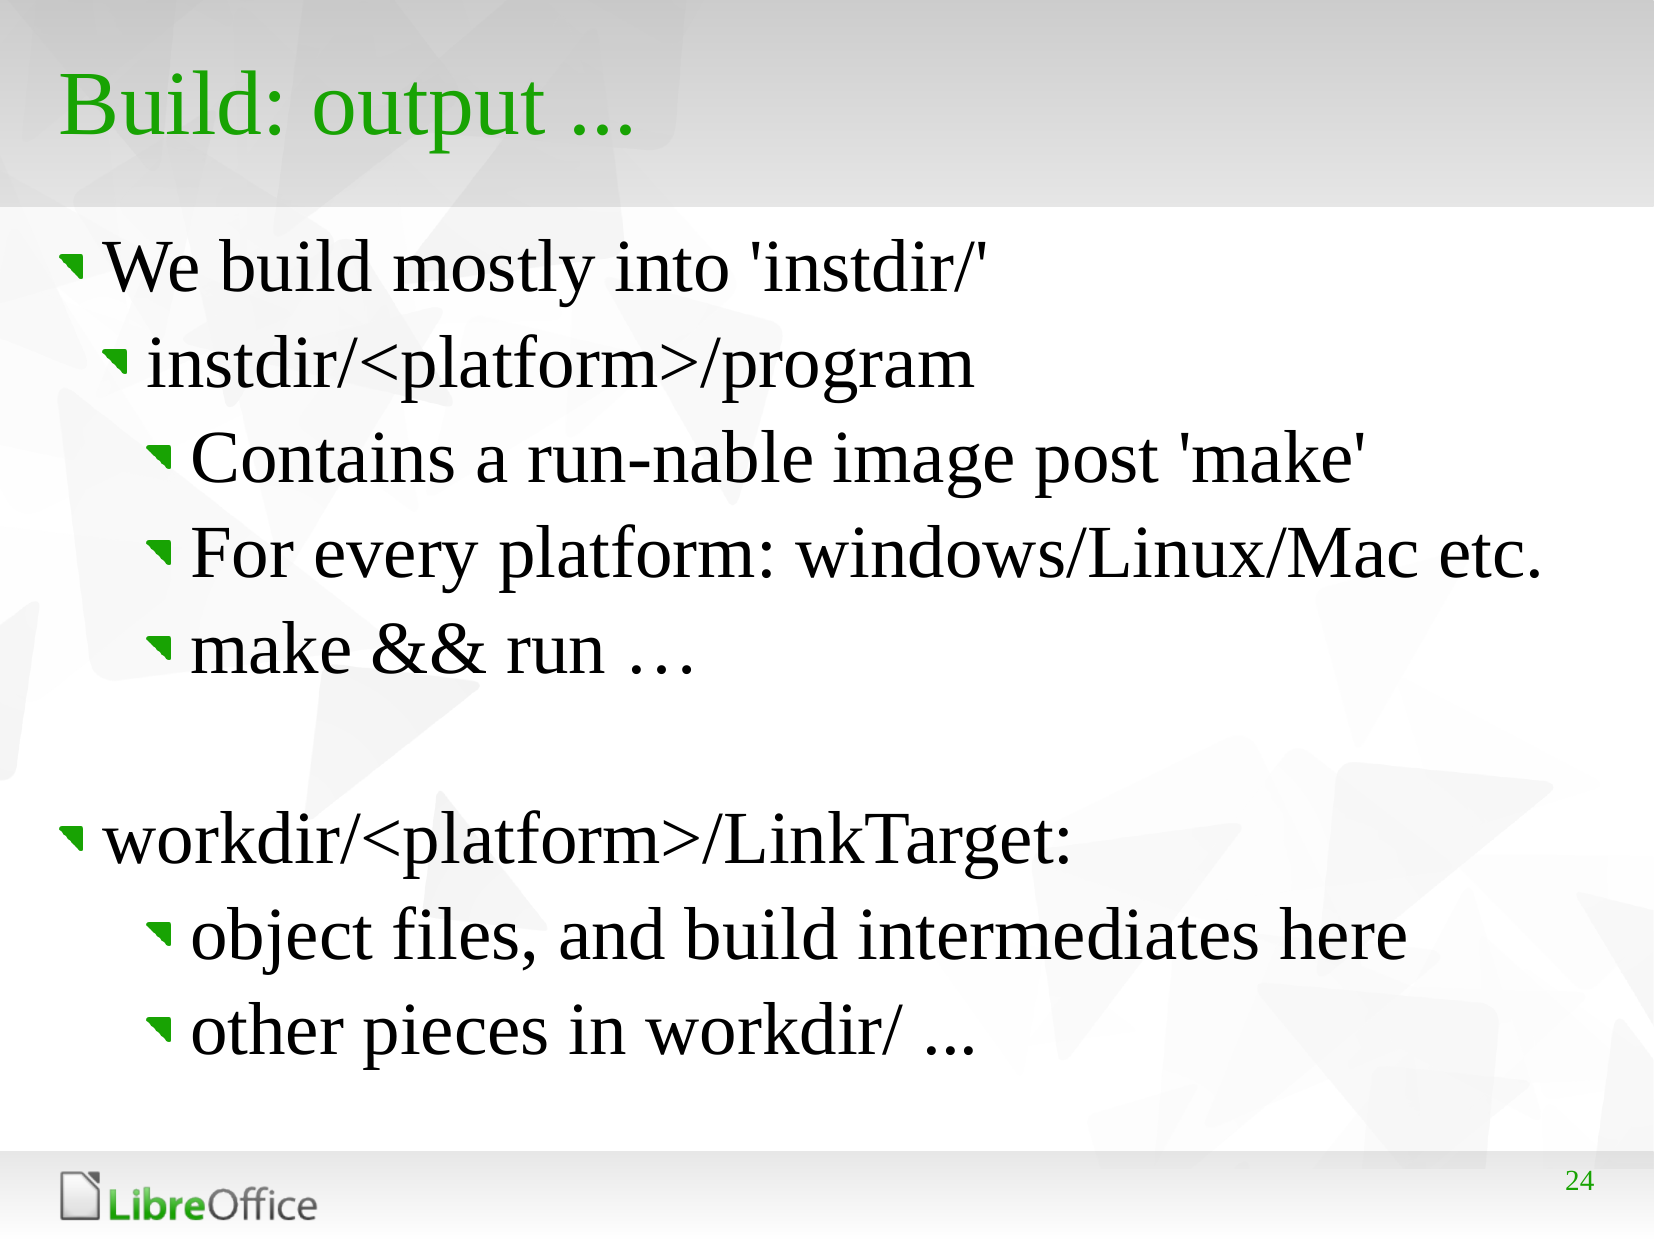

# Build: output ...
We build mostly into 'instdir/'
instdir/<platform>/program
Contains a run-nable image post 'make'
For every platform: windows/Linux/Mac etc.
make && run …
workdir/<platform>/LinkTarget:
object files, and build intermediates here
other pieces in workdir/ ...
24